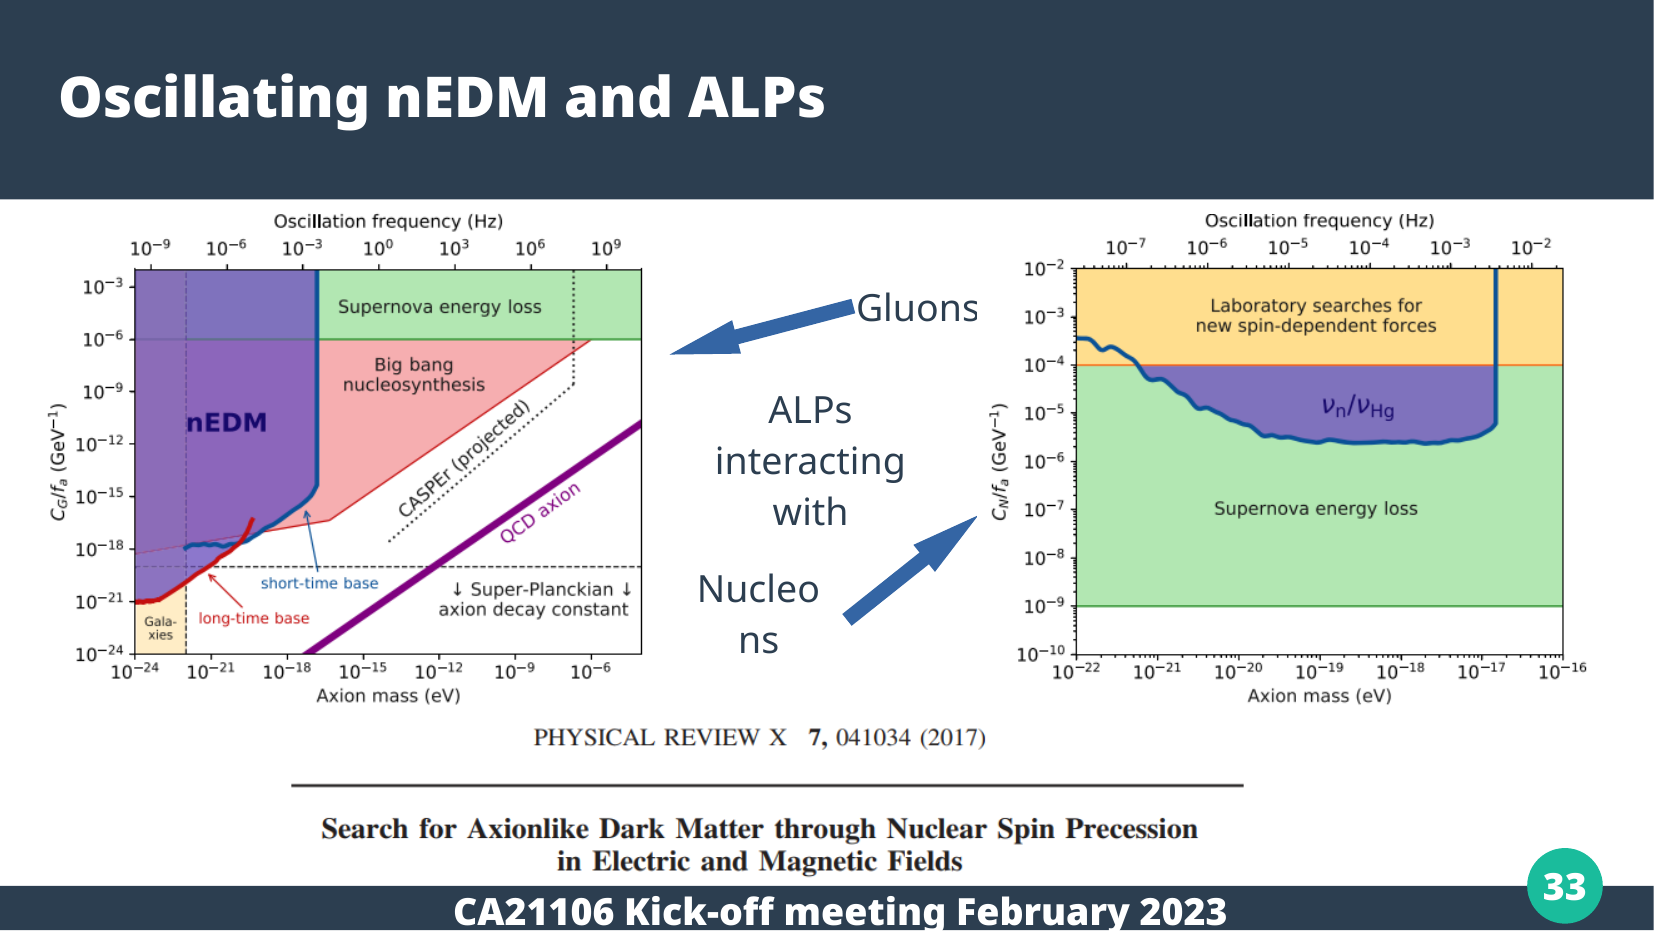

# Oscillating nEDM and ALPs
Gluons
ALPs interacting with
Nucleons
CA21106 Kick-off meeting February 2023